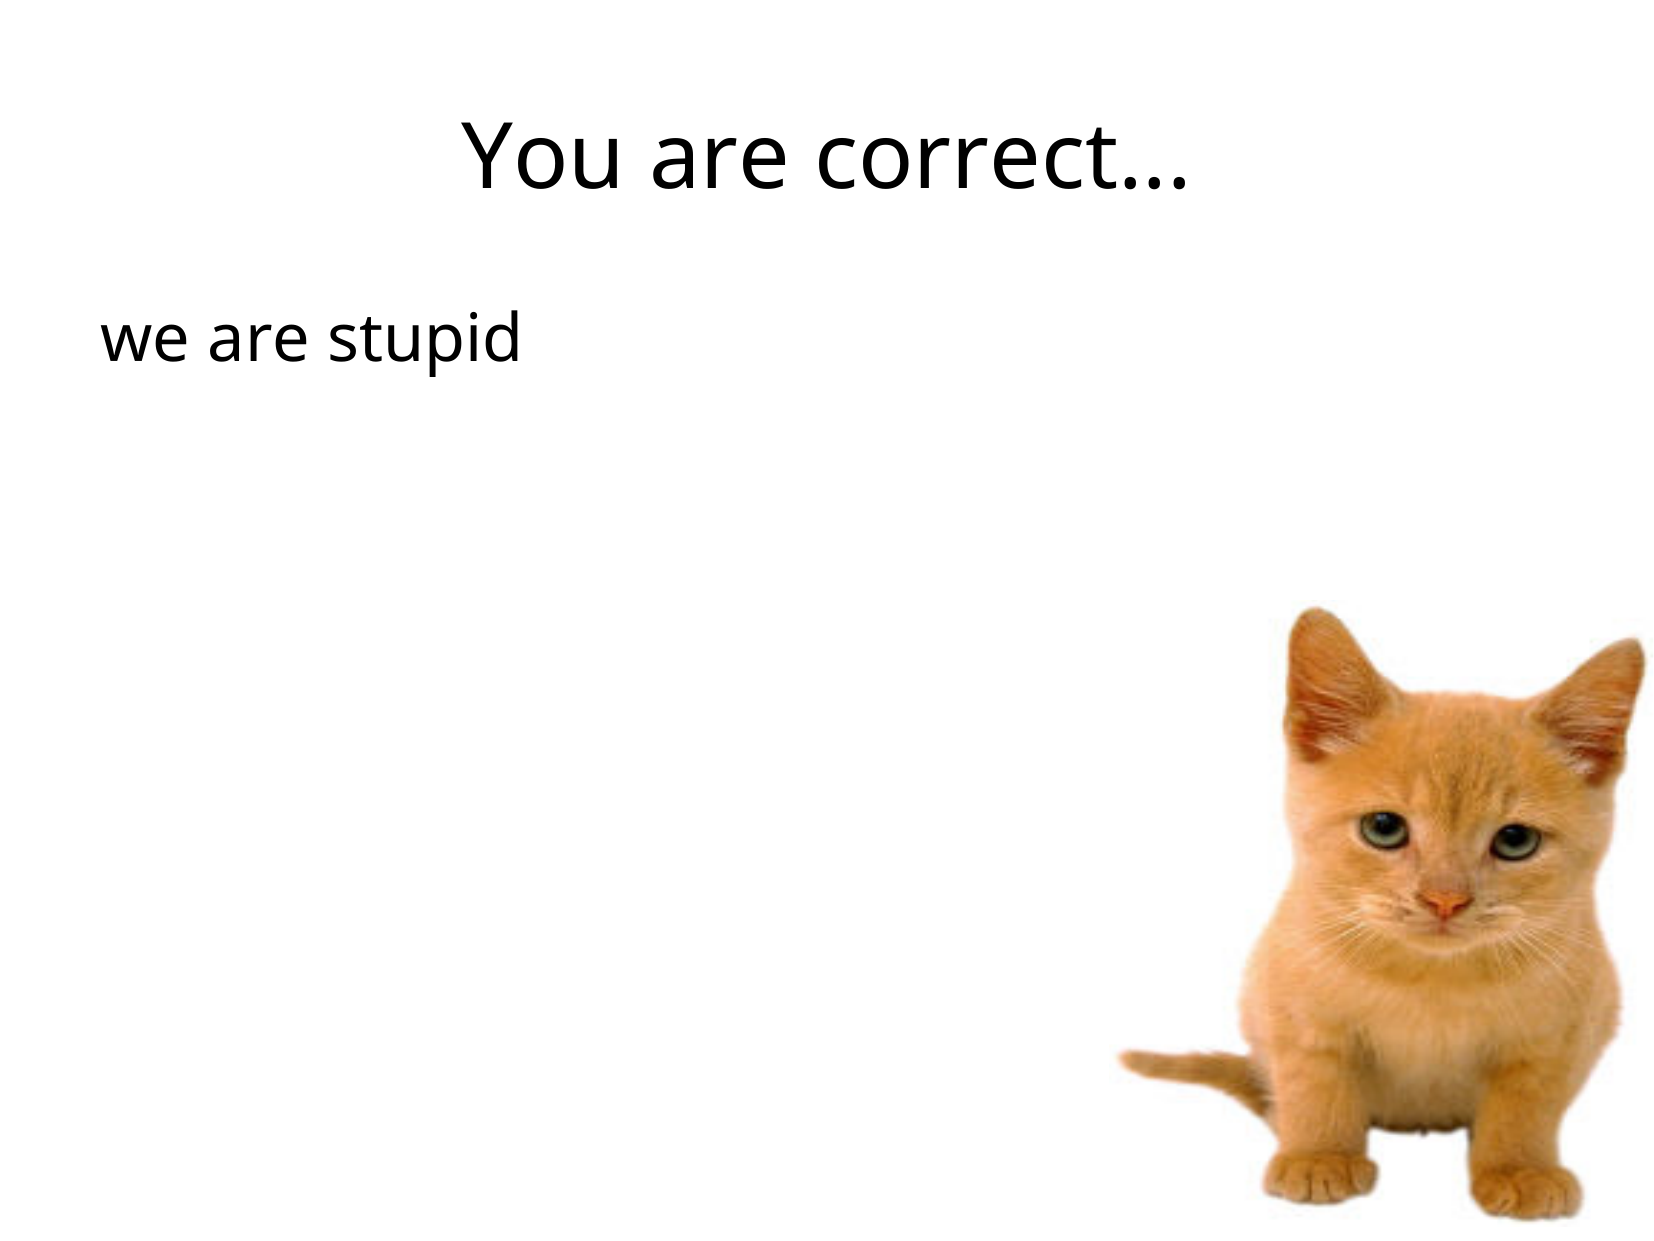

# You are correct...
we are stupid